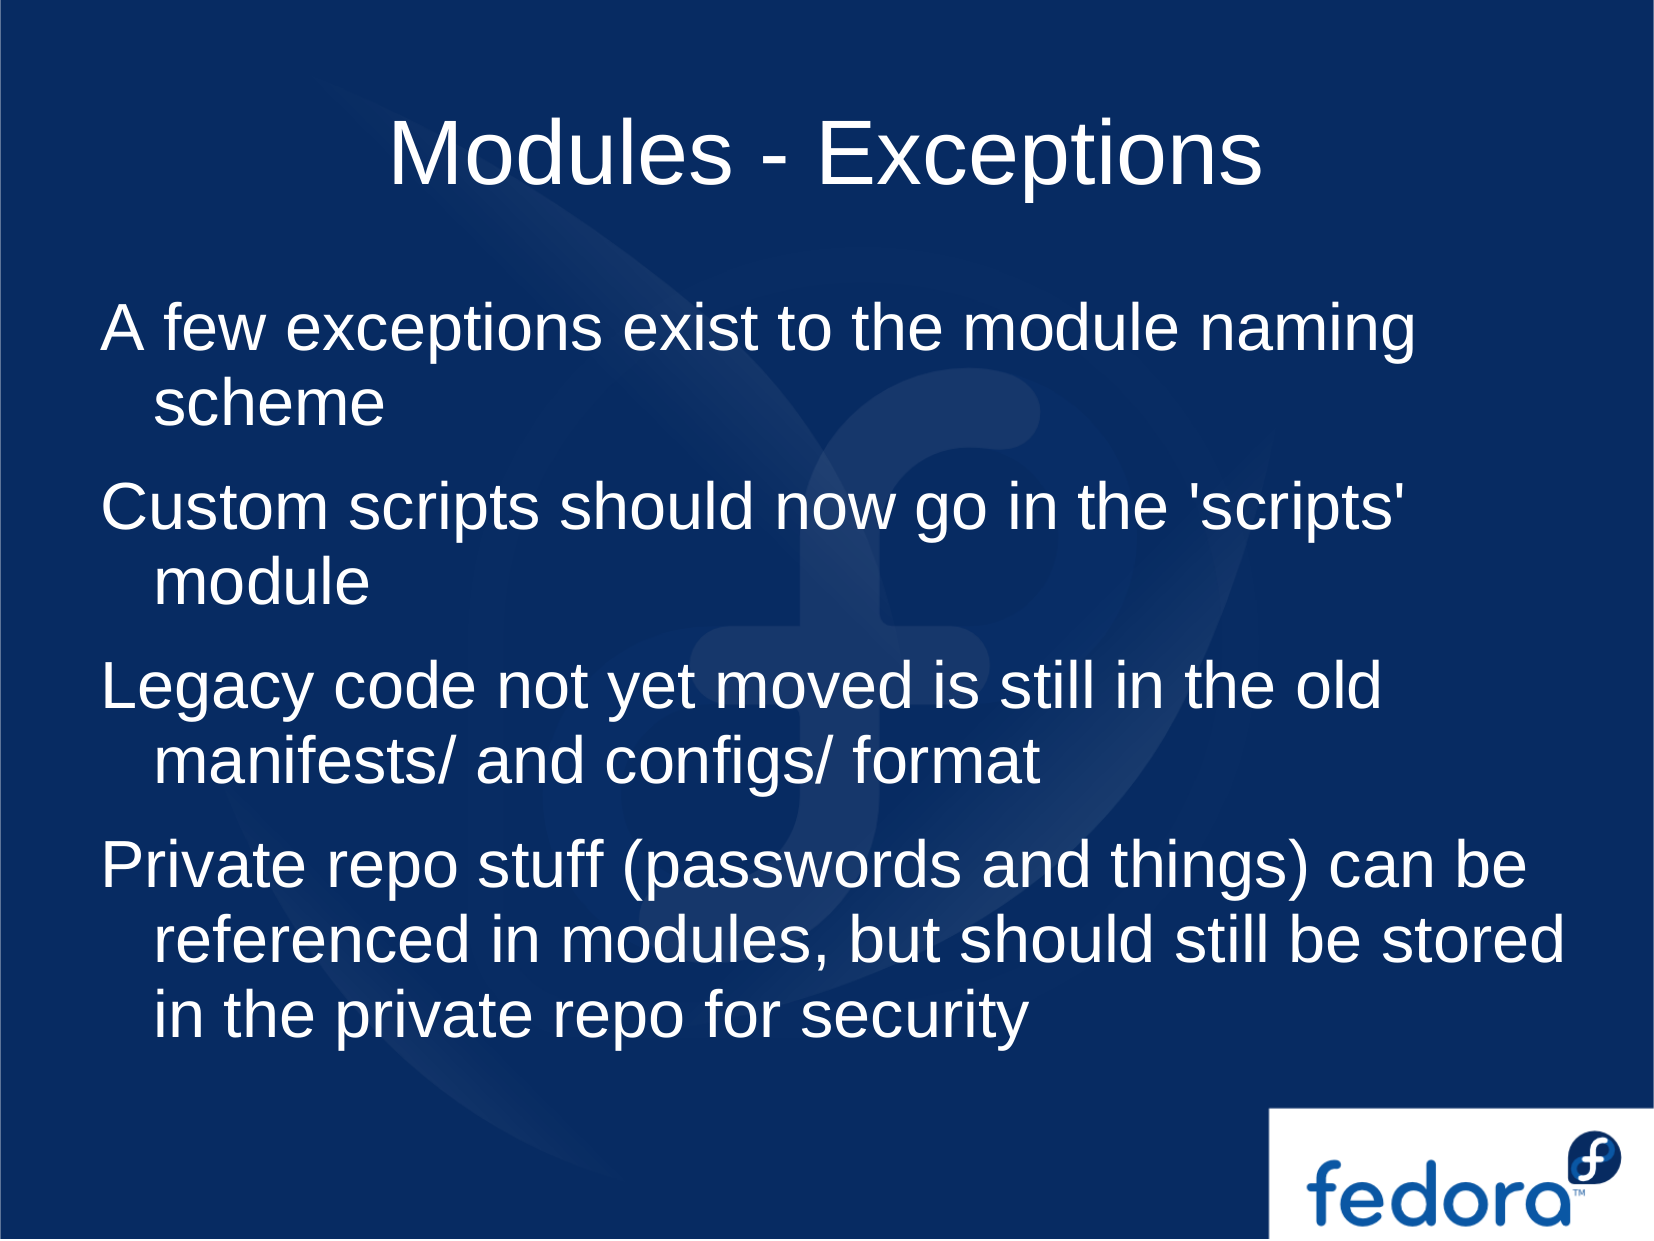

# Modules - Exceptions
A few exceptions exist to the module naming scheme
Custom scripts should now go in the 'scripts' module
Legacy code not yet moved is still in the old manifests/ and configs/ format
Private repo stuff (passwords and things) can be referenced in modules, but should still be stored in the private repo for security